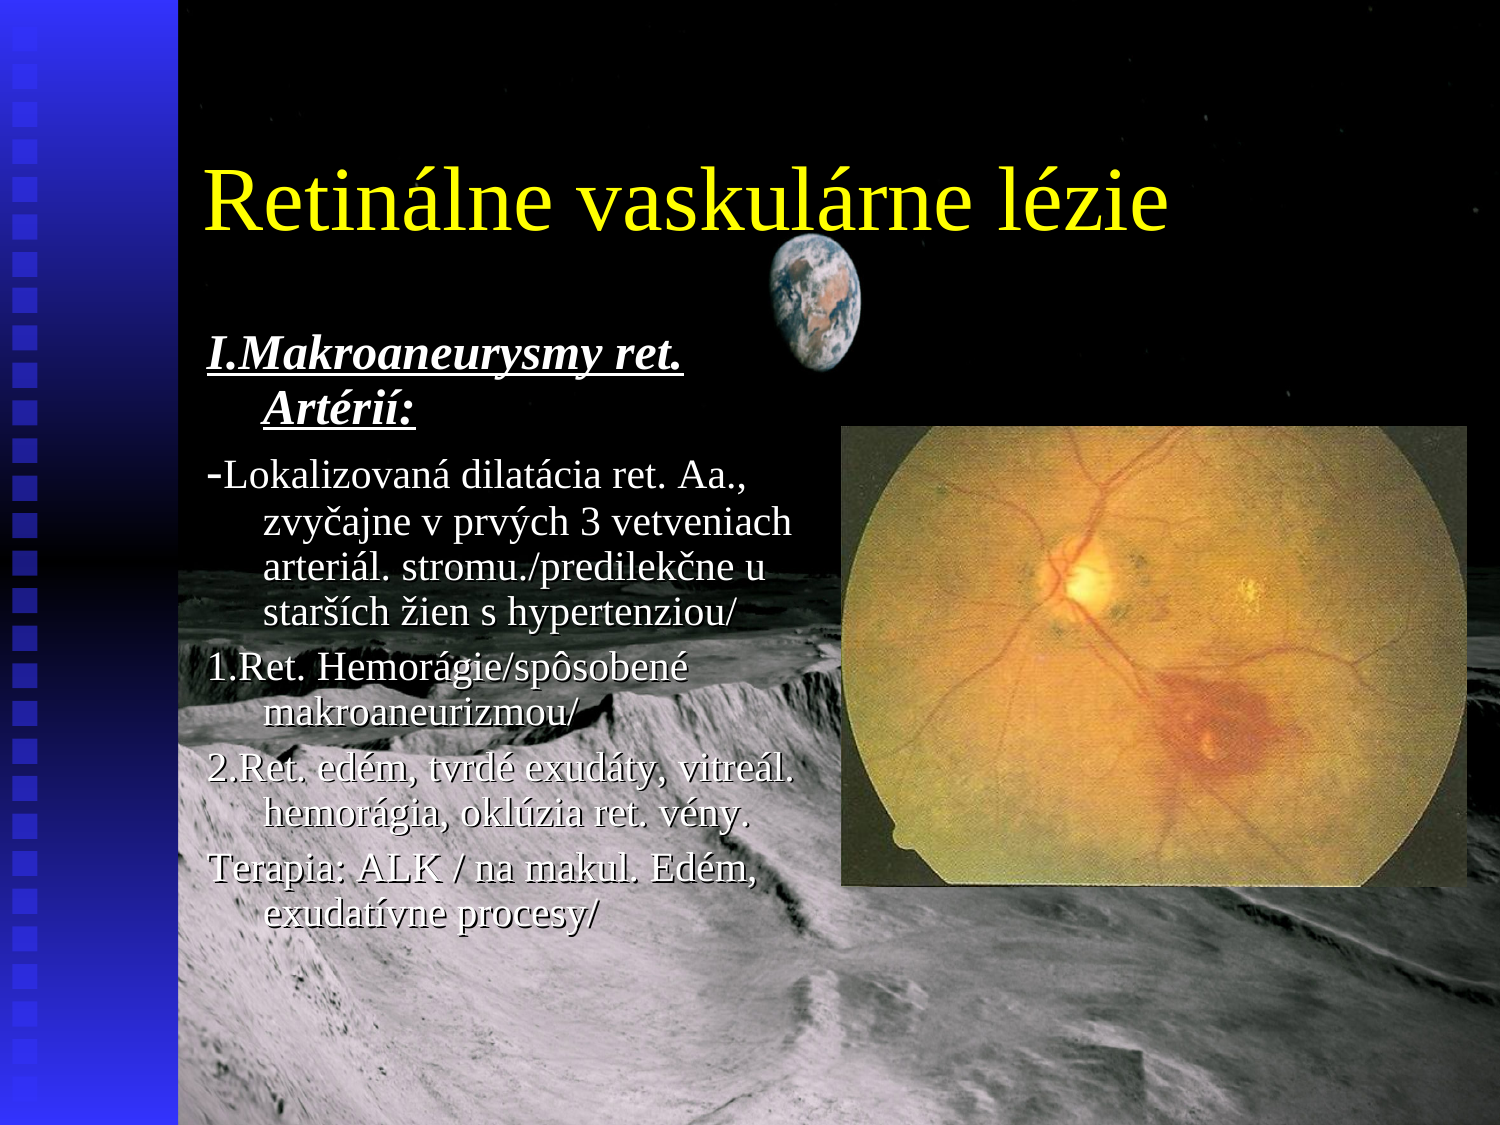

# Retinálne vaskulárne lézie
I.Makroaneurysmy ret. Artérií:
-Lokalizovaná dilatácia ret. Aa., zvyčajne v prvých 3 vetveniach arteriál. stromu./predilekčne u starších žien s hypertenziou/
1.Ret. Hemorágie/spôsobené makroaneurizmou/
2.Ret. edém, tvrdé exudáty, vitreál. hemorágia, oklúzia ret. vény.
Terapia: ALK / na makul. Edém, exudatívne procesy/